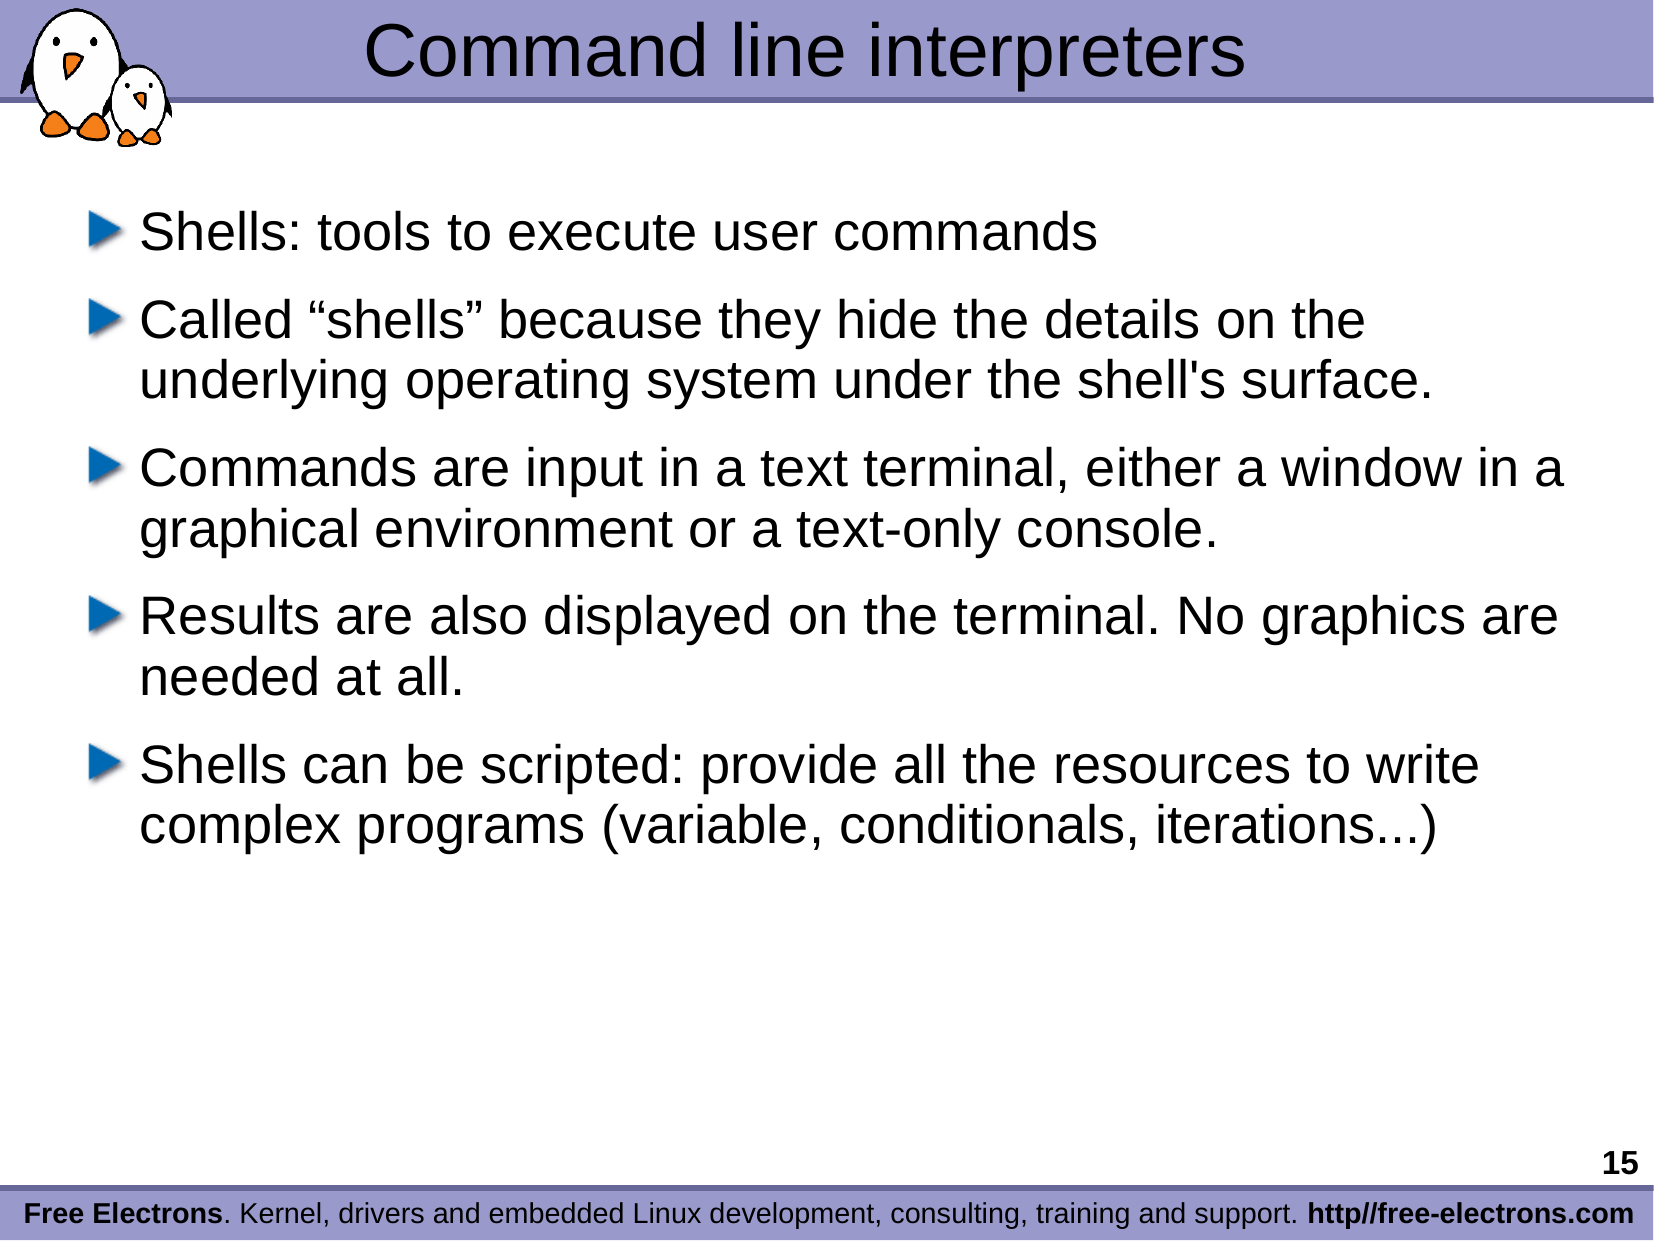

# Command line interpreters
Shells: tools to execute user commands
Called “shells” because they hide the details on the underlying operating system under the shell's surface.
Commands are input in a text terminal, either a window in a graphical environment or a text-only console.
Results are also displayed on the terminal. No graphics are needed at all.
Shells can be scripted: provide all the resources to write complex programs (variable, conditionals, iterations...)